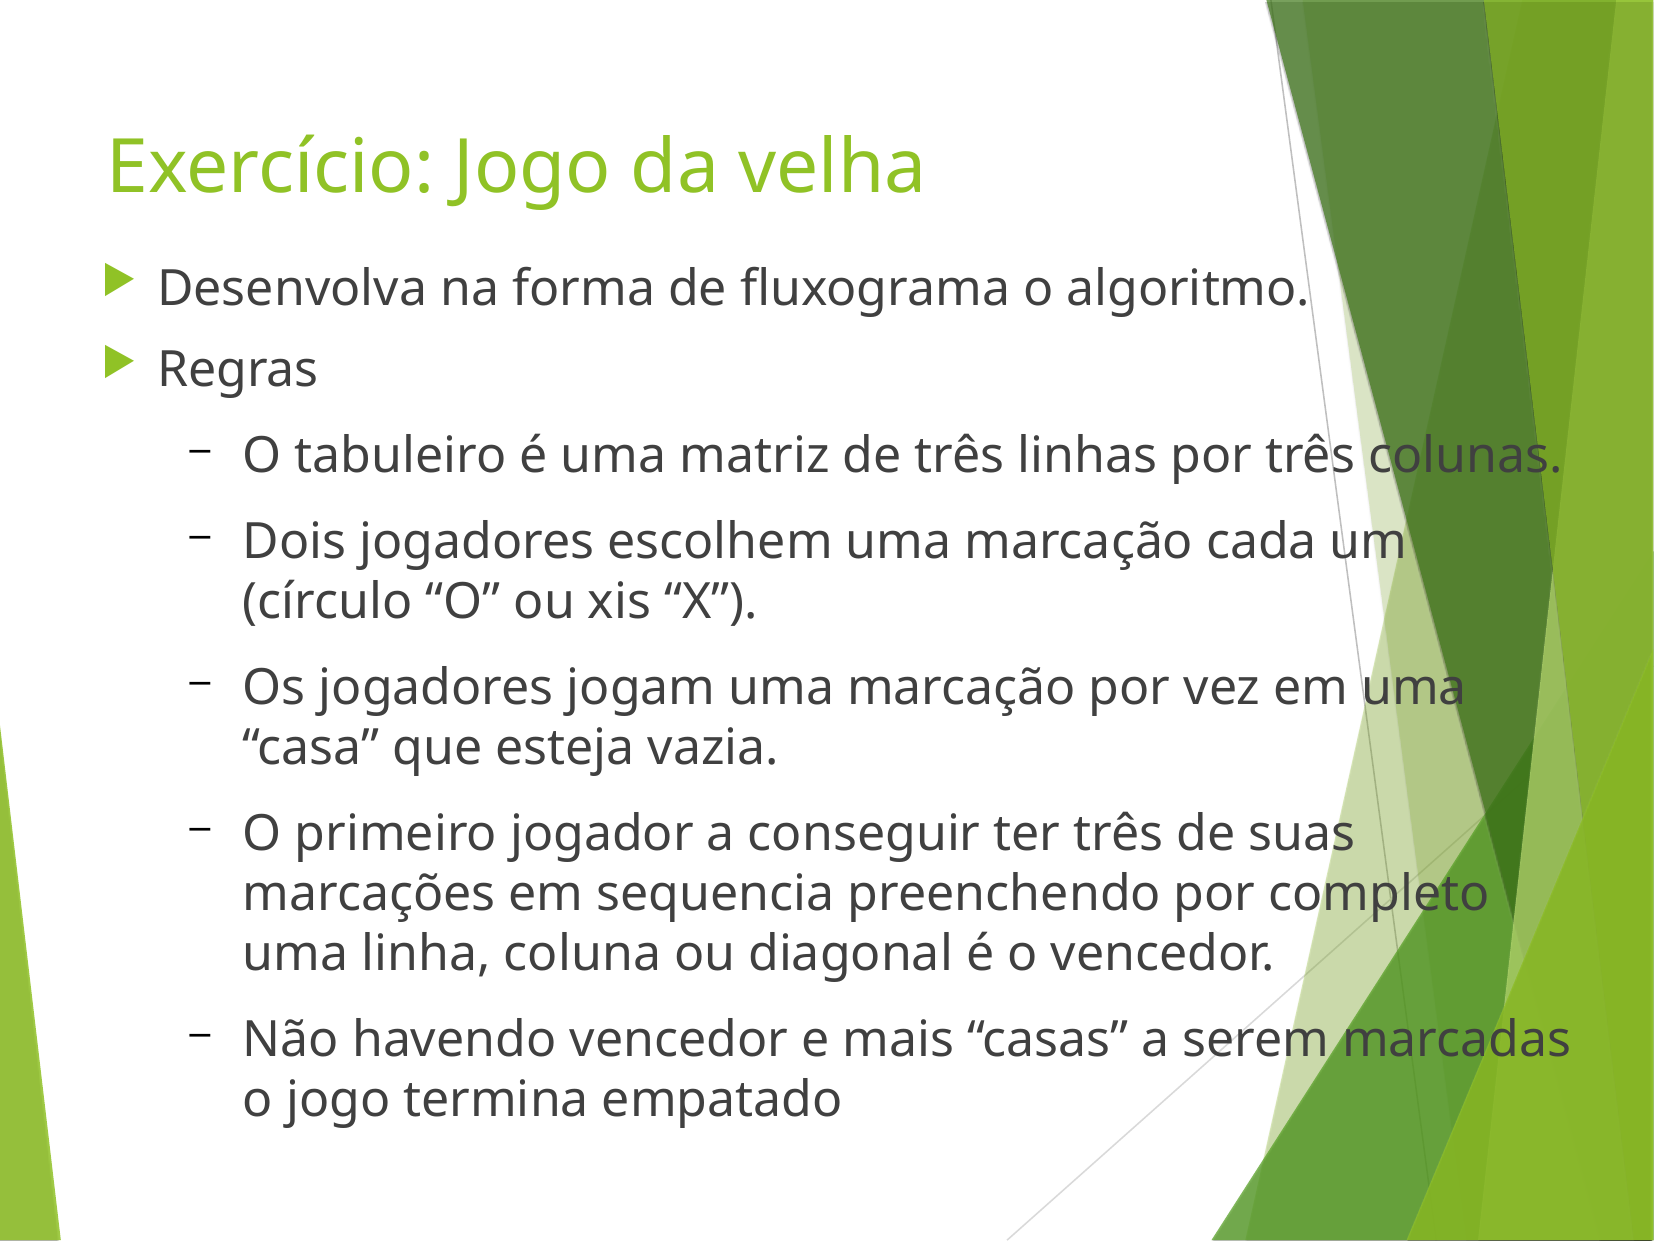

# Exercício: Jogo da velha
Desenvolva na forma de fluxograma o algoritmo.
Regras
O tabuleiro é uma matriz de três linhas por três colunas.
Dois jogadores escolhem uma marcação cada um (círculo “O” ou xis “X”).
Os jogadores jogam uma marcação por vez em uma “casa” que esteja vazia.
O primeiro jogador a conseguir ter três de suas marcações em sequencia preenchendo por completo uma linha, coluna ou diagonal é o vencedor.
Não havendo vencedor e mais “casas” a serem marcadas o jogo termina empatado